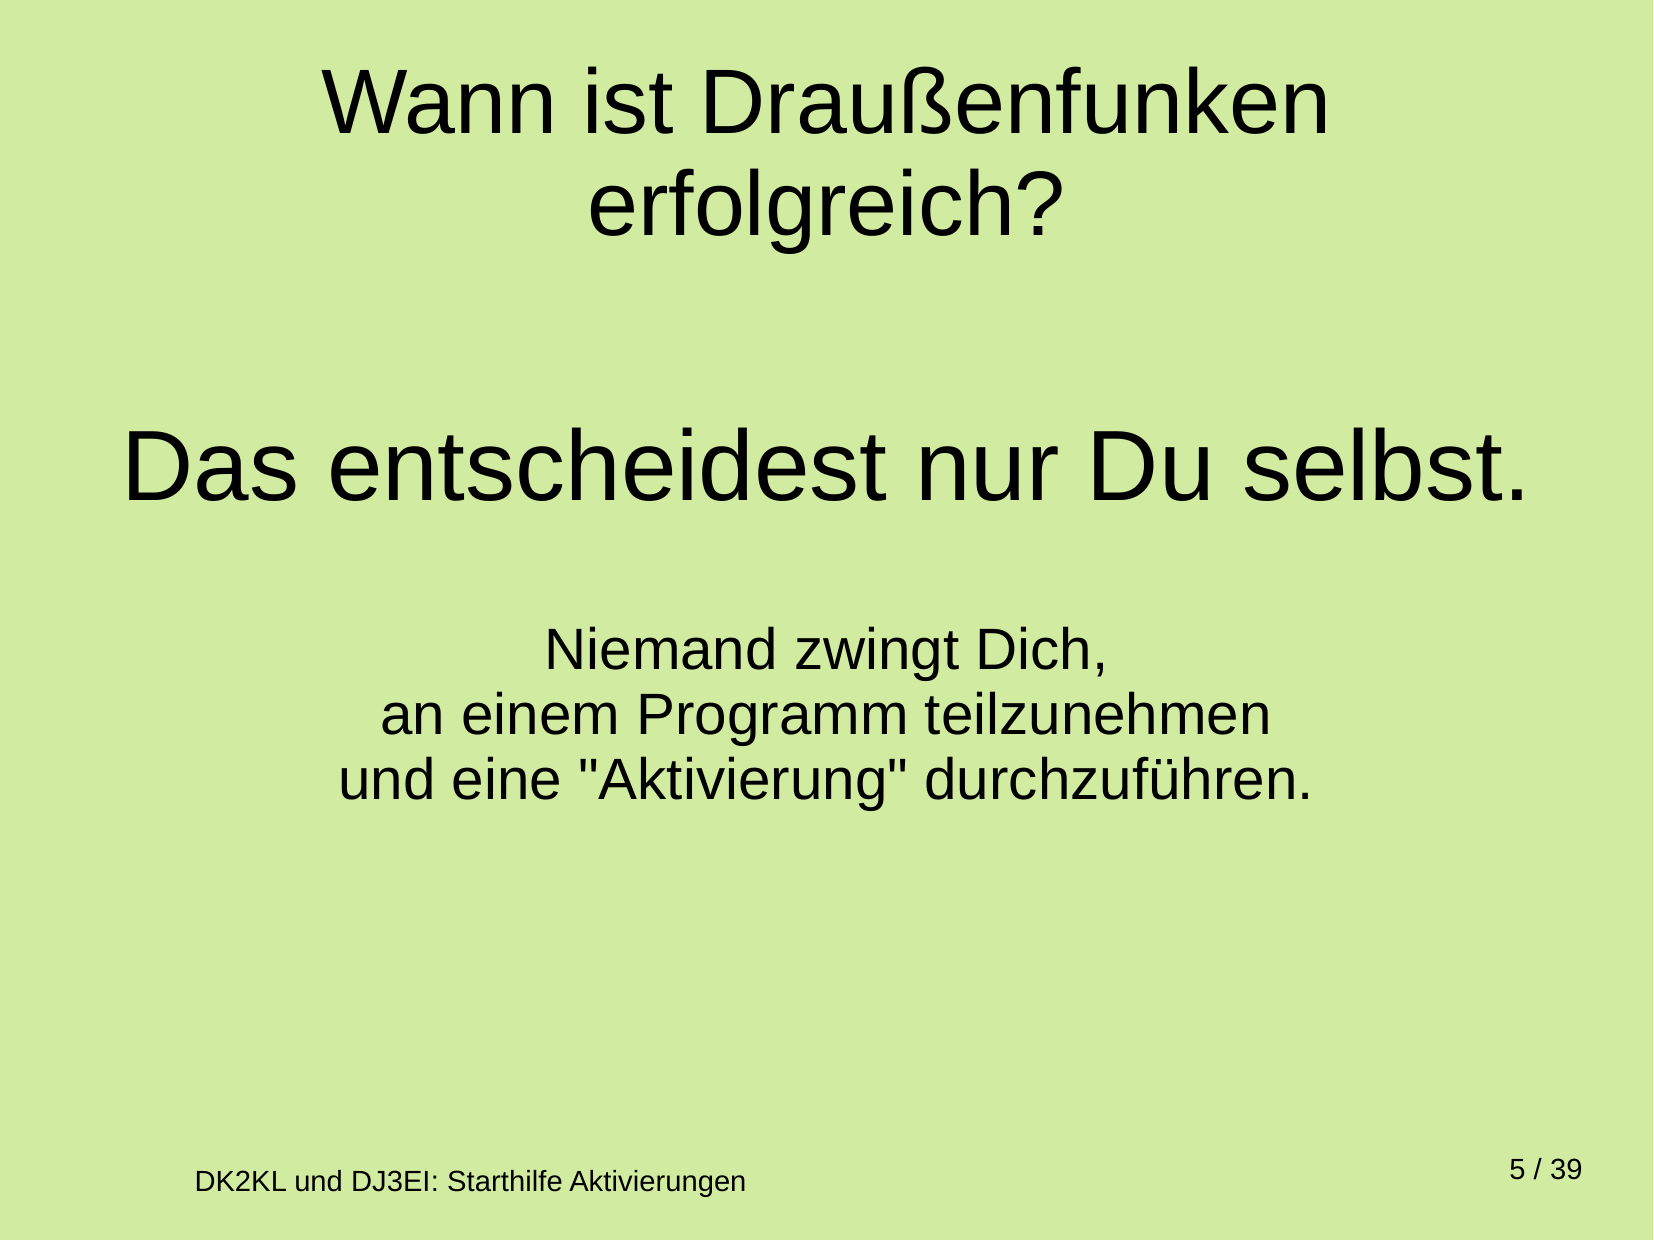

# Wann ist Draußenfunken erfolgreich?
Das entscheidest nur Du selbst.
Niemand zwingt Dich,
an einem Programm teilzunehmen
und eine "Aktivierung" durchzuführen.